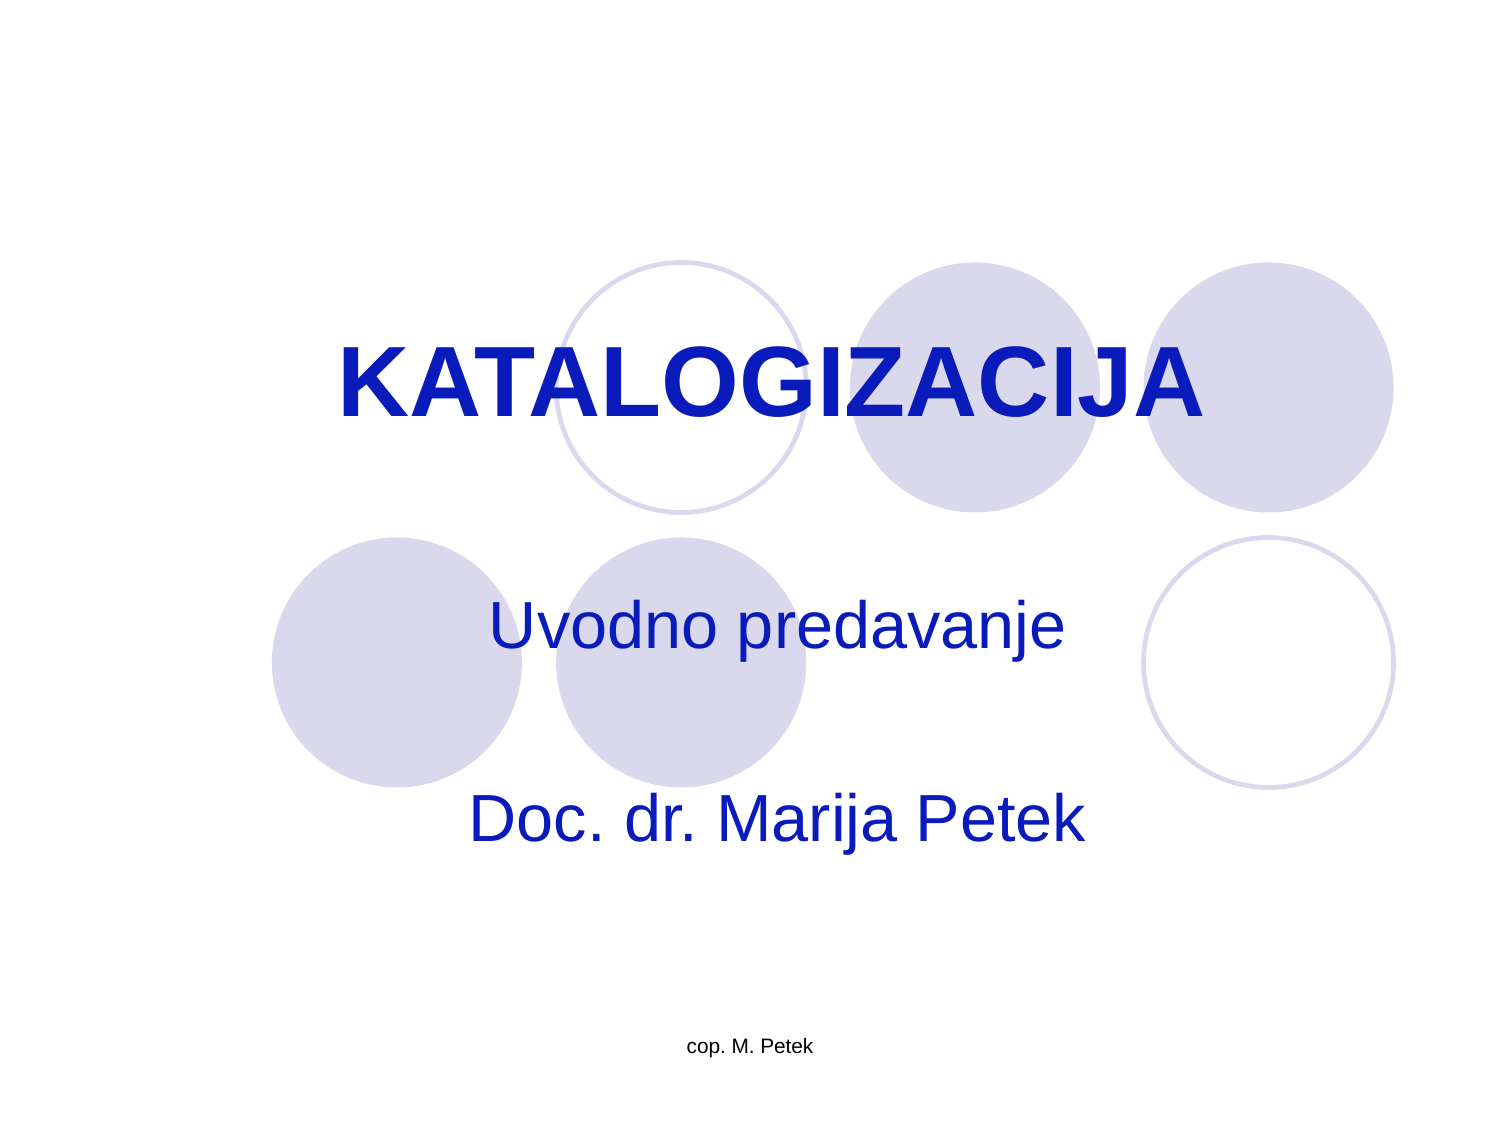

# KATALOGIZACIJA
 Uvodno predavanje
 Doc. dr. Marija Petek
cop. M. Petek